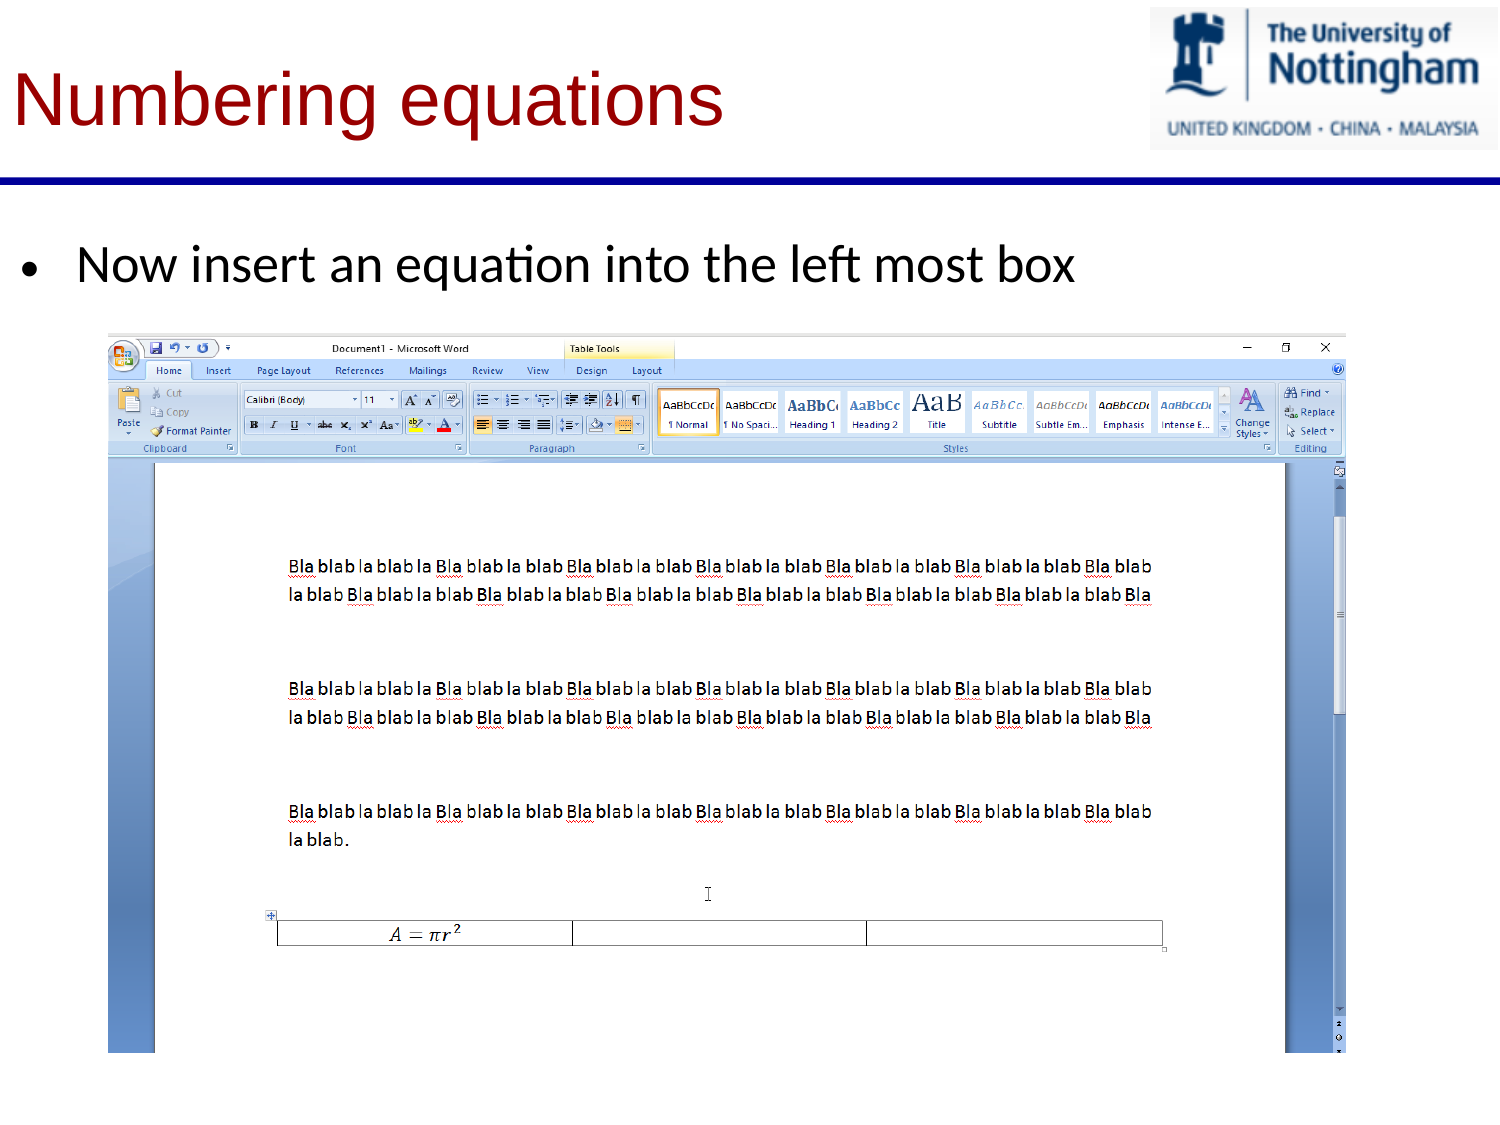

# Numbering equations
Now insert an equation into the left most box